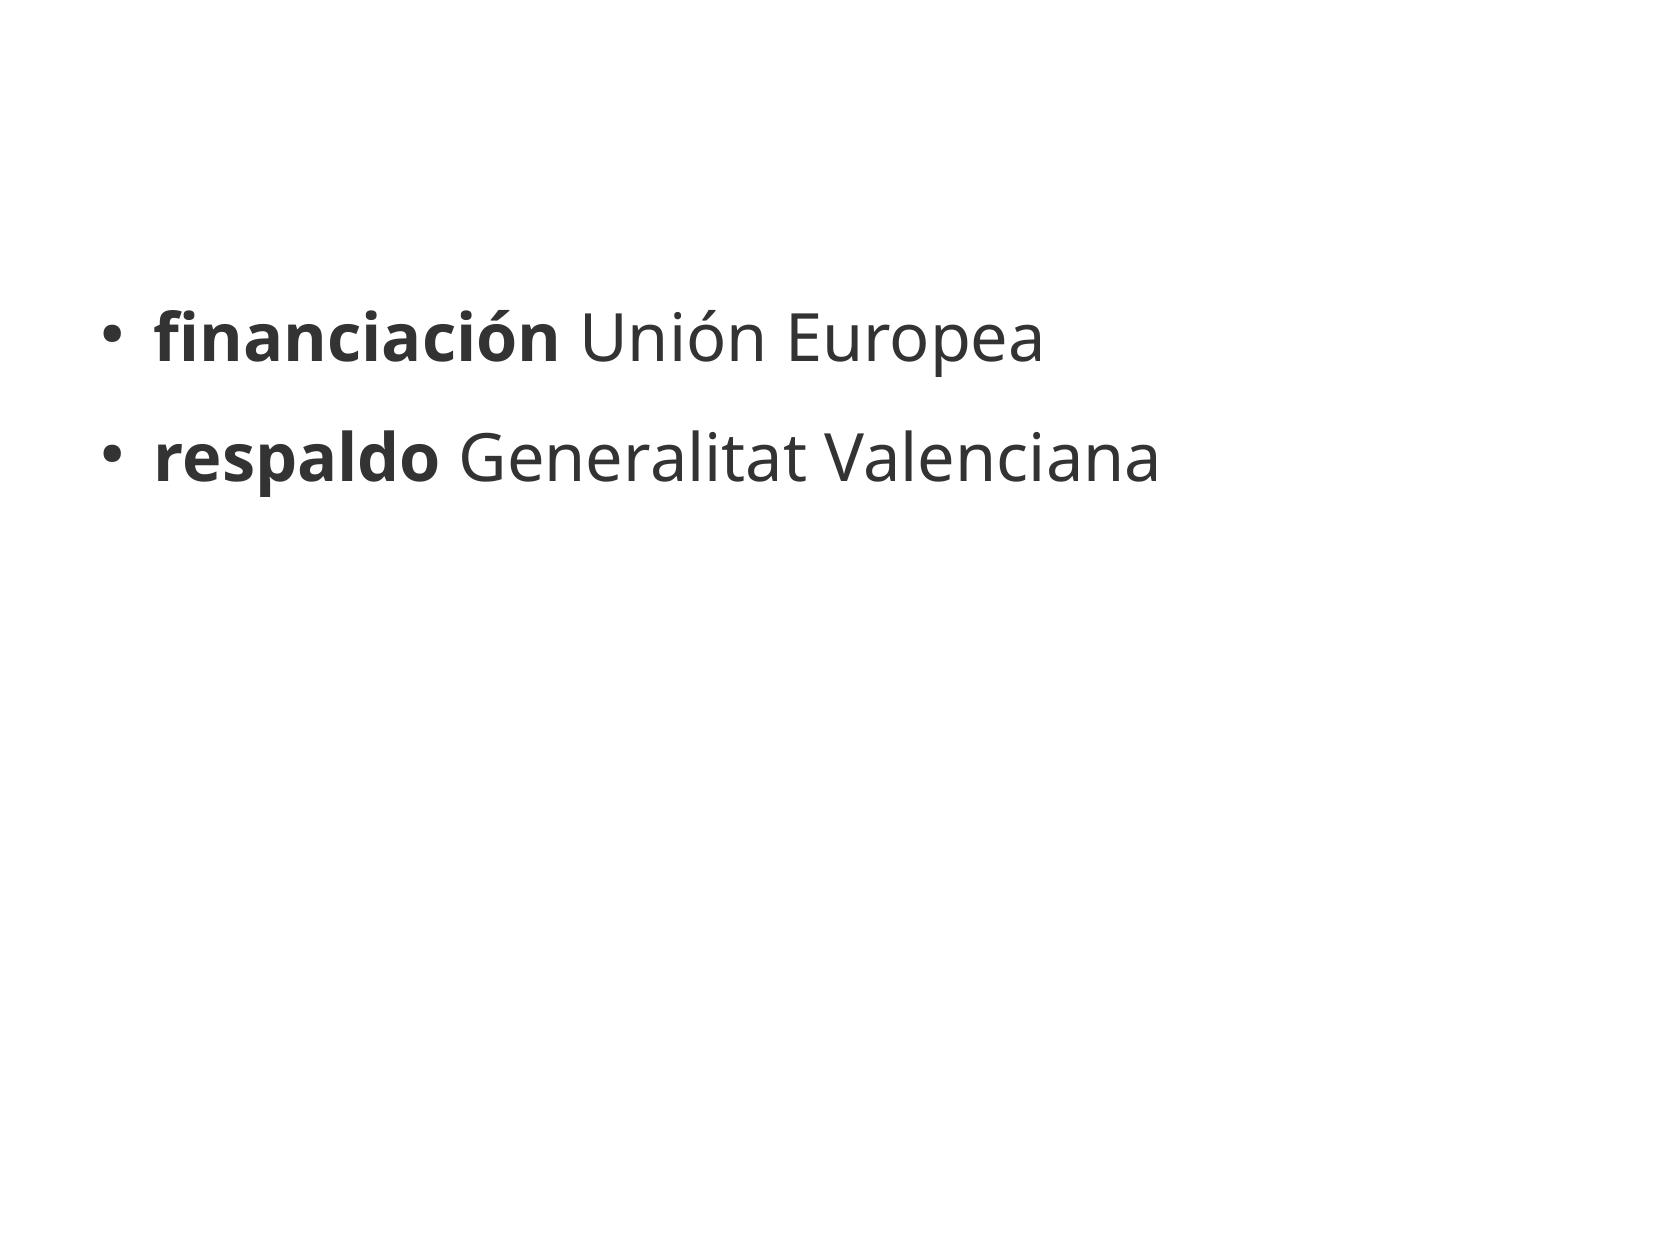

# financiación Unión Europea
respaldo Generalitat Valenciana